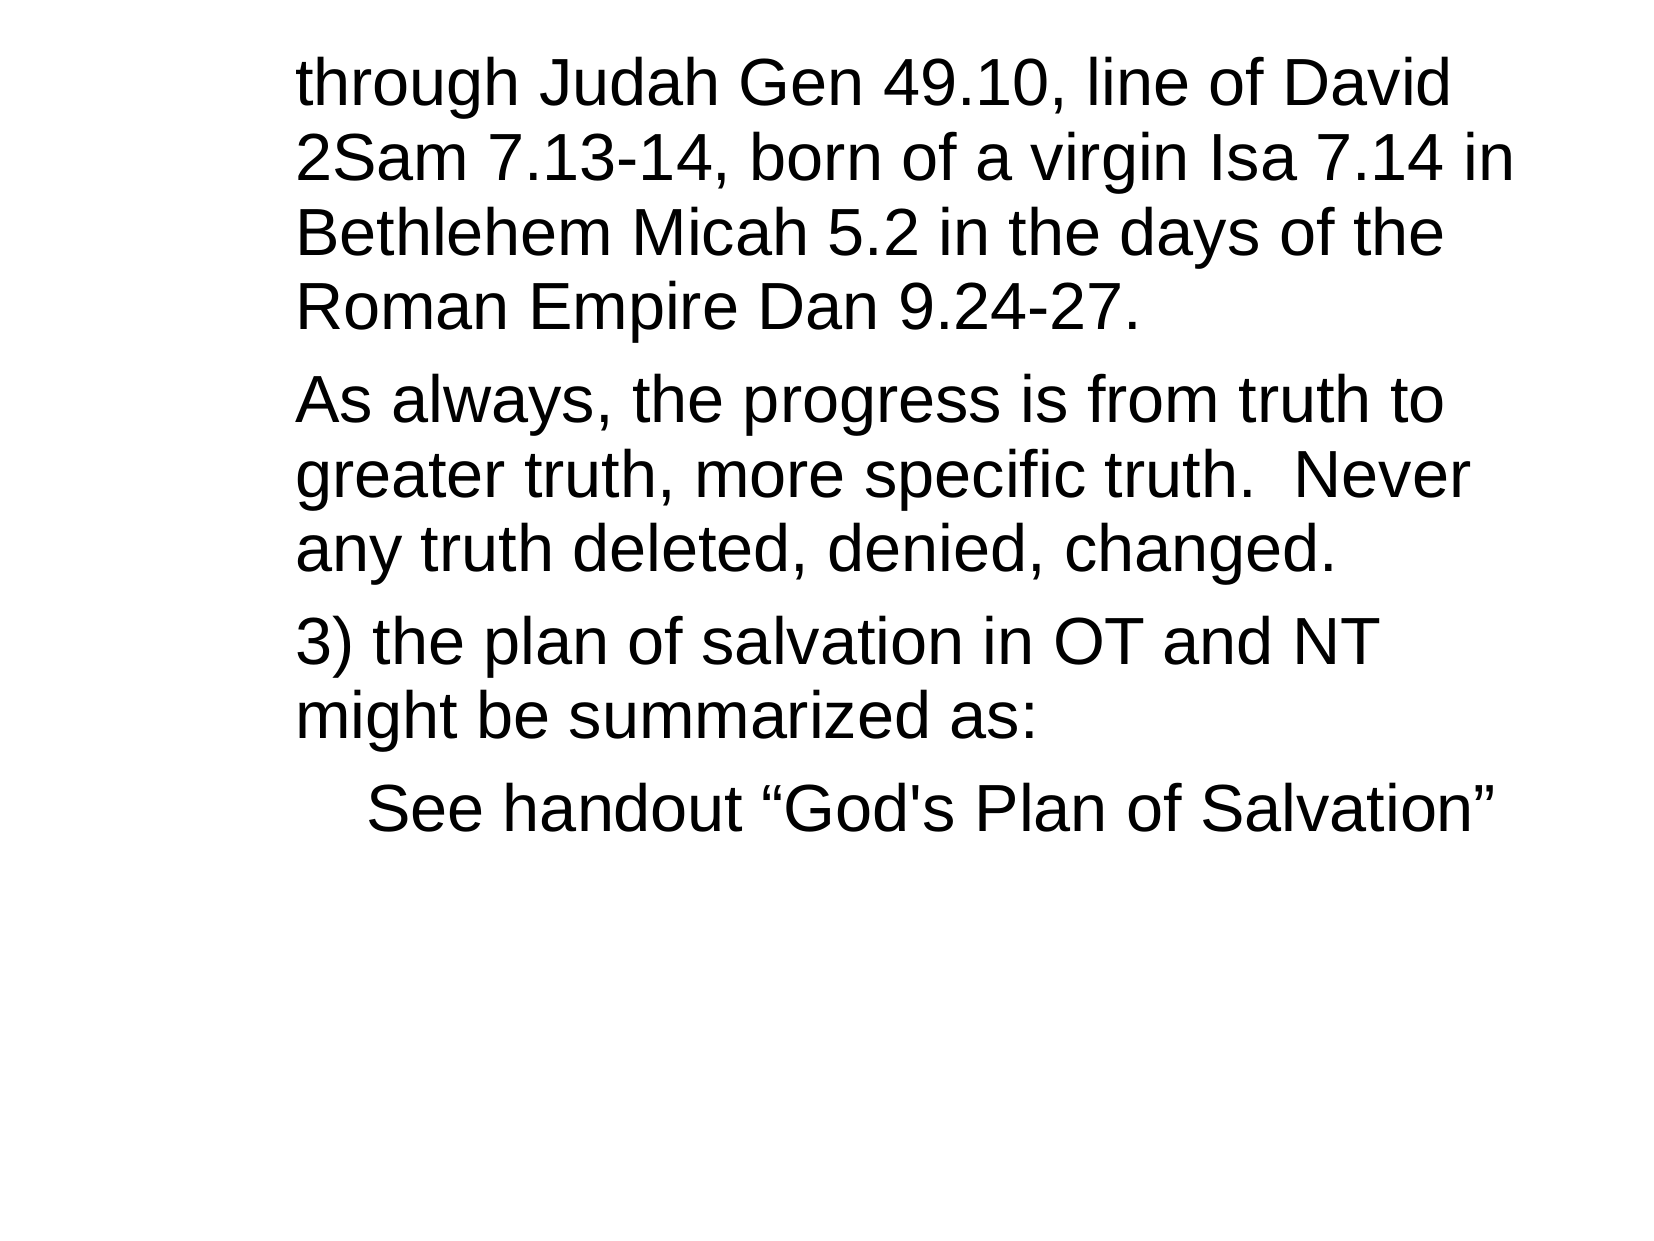

# through Judah Gen 49.10, line of David 2Sam 7.13-14, born of a virgin Isa 7.14 in Bethlehem Micah 5.2 in the days of the Roman Empire Dan 9.24-27.
As always, the progress is from truth to greater truth, more specific truth. Never any truth deleted, denied, changed.
3) the plan of salvation in OT and NT might be summarized as:
See handout “God's Plan of Salvation”